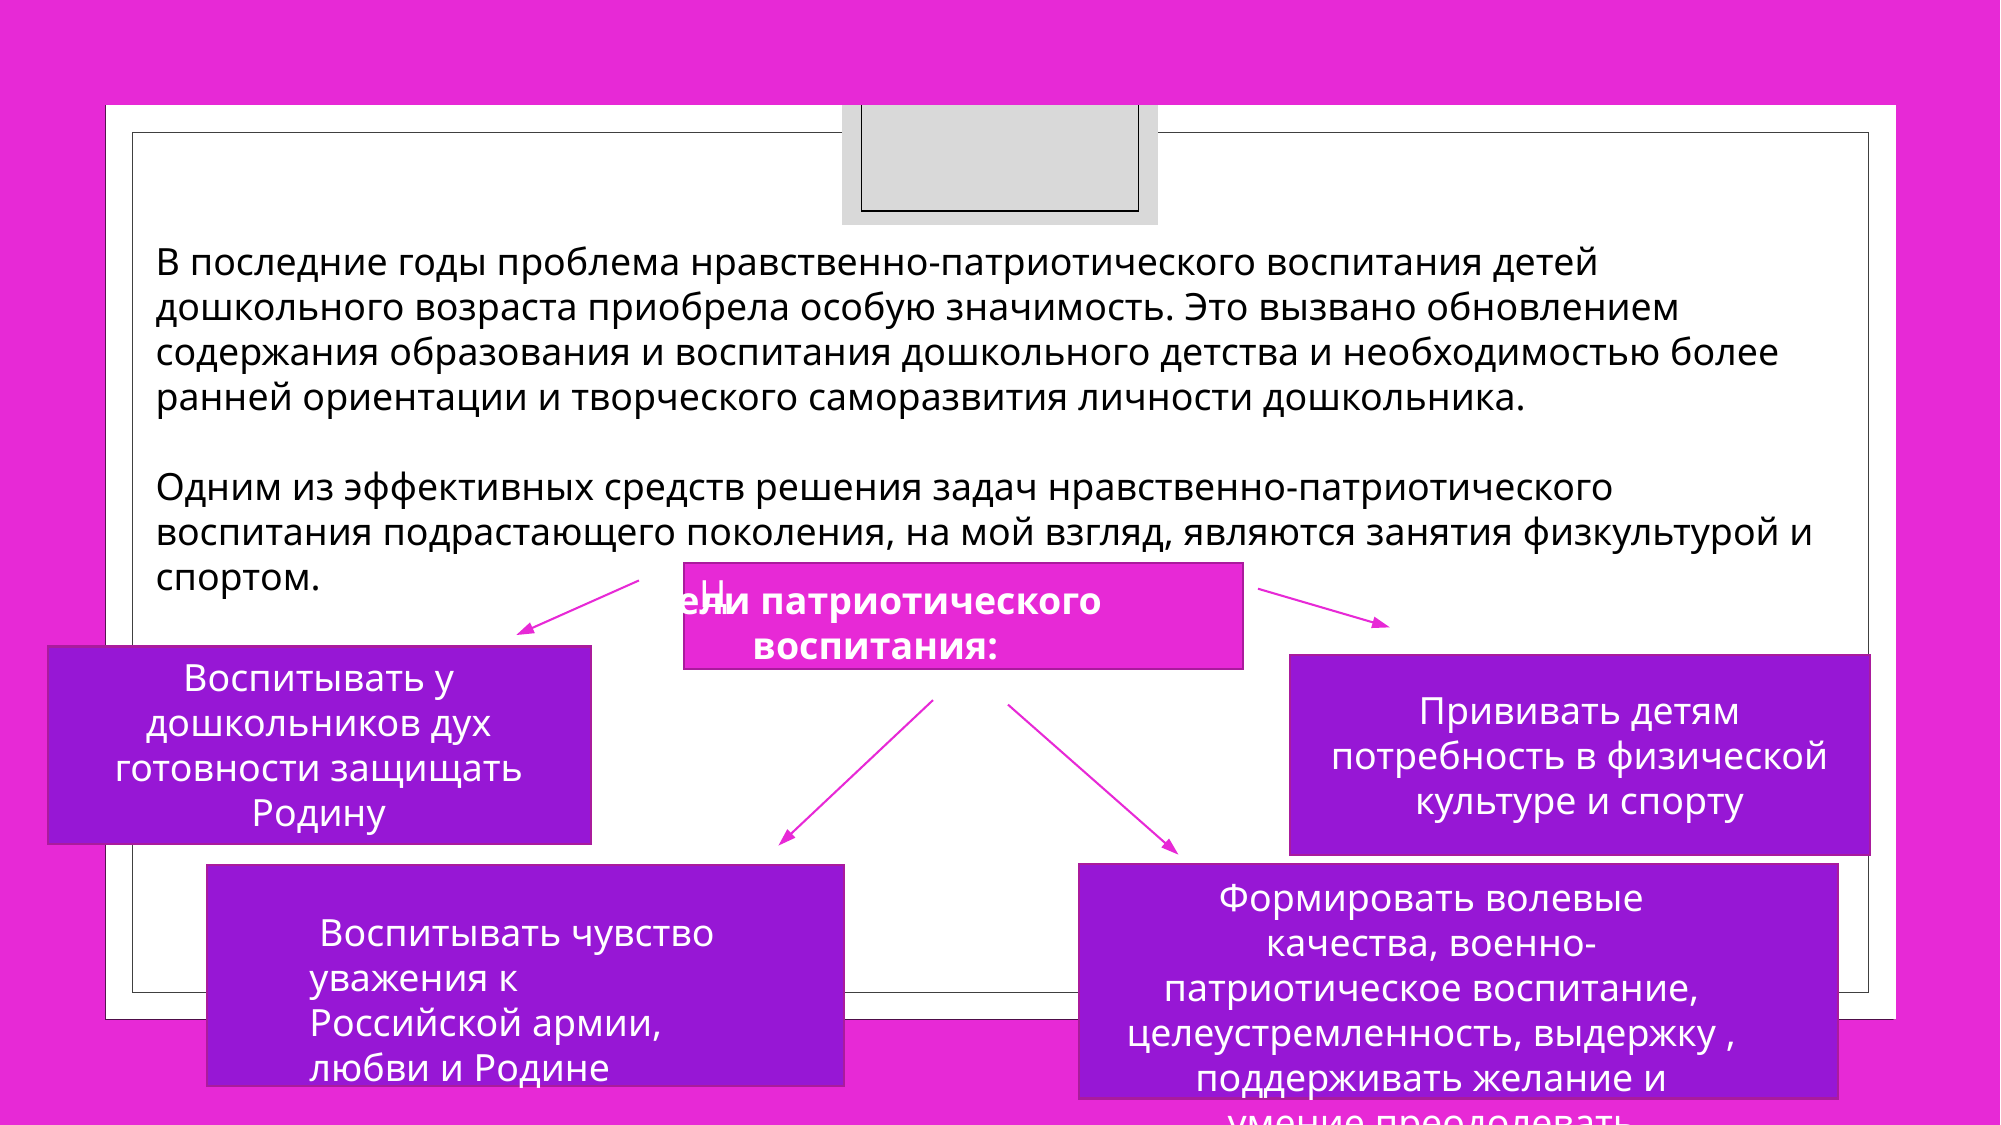

В последние годы проблема нравственно-патриотического воспитания детей дошкольного возраста приобрела особую значимость. Это вызвано обновлением содержания образования и воспитания дошкольного детства и необходимостью более ранней ориентации и творческого саморазвития личности дошкольника.
Одним из эффективных средств решения задач нравственно-патриотического воспитания подрастающего поколения, на мой взгляд, являются занятия физкультурой и спортом.
Ц
Цели патриотического
 воспитания:
Воспитывать у дошкольников дух готовности защищать Родину
Прививать детям потребность в физической культуре и спорту
Формировать волевые качества, военно-патриотическое воспитание, целеустремленность, выдержку , поддерживать желание и умение преодолевать препятствия
 Воспитывать чувство уважения к Российской армии, любви и Родине